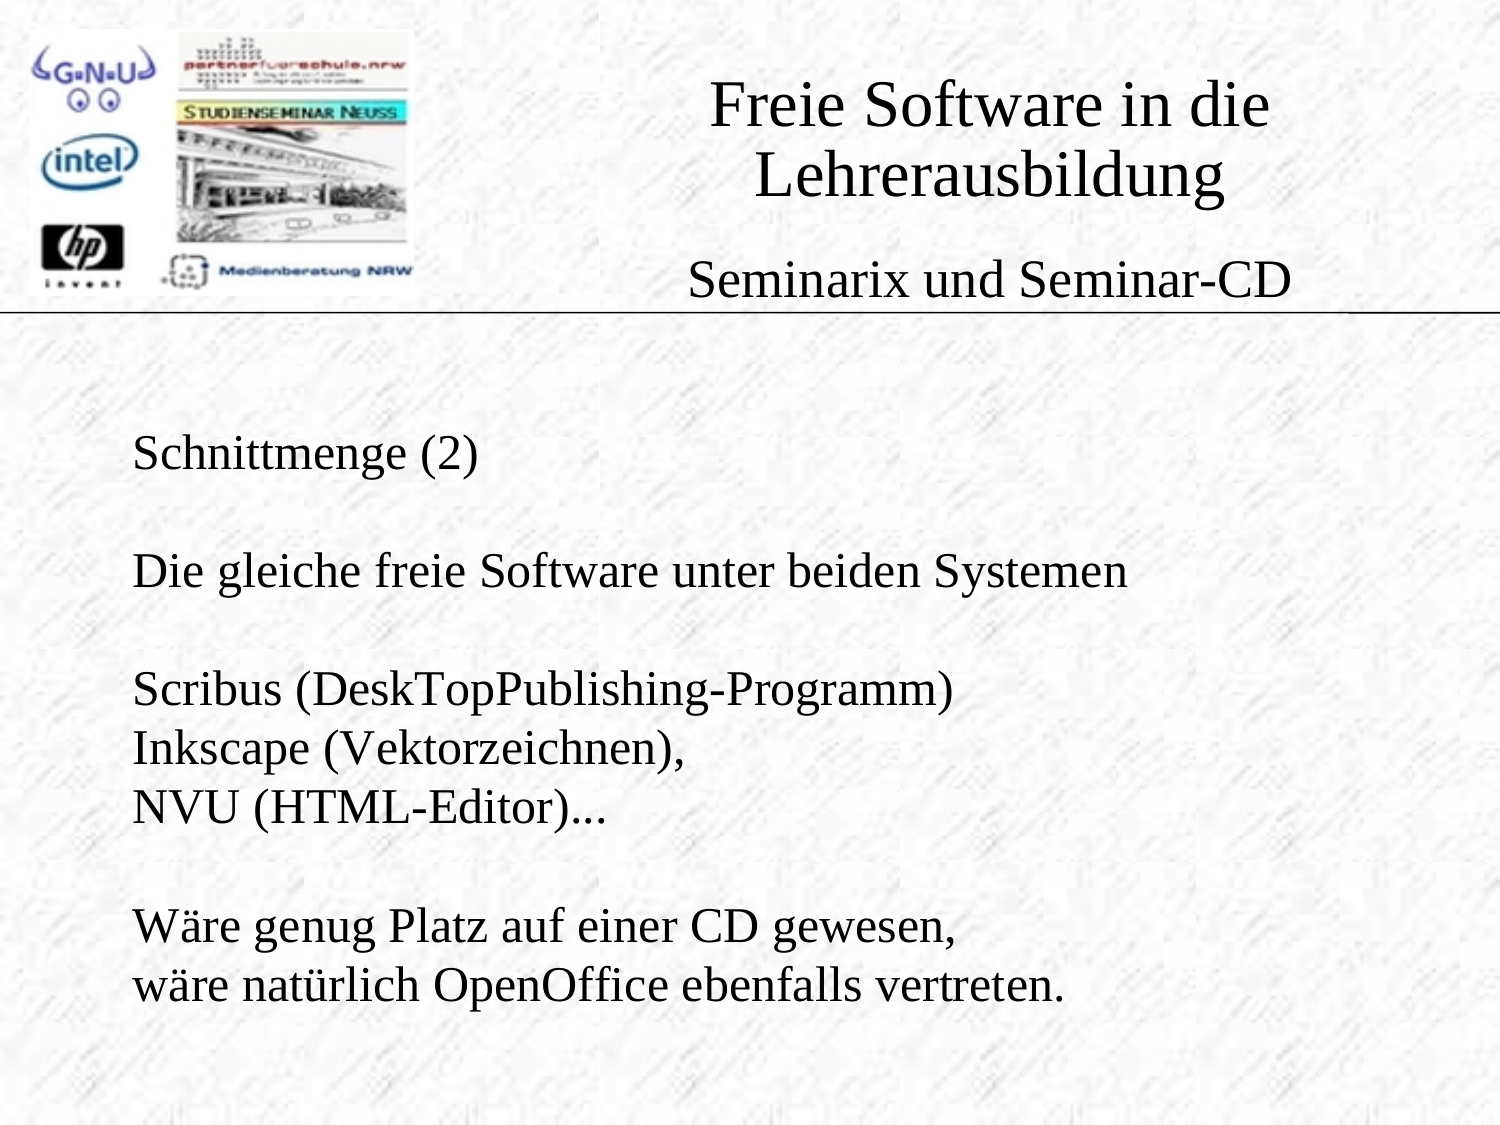

Freie Software in die Lehrerausbildung
Seminarix und Seminar-CD
Schnittmenge (2)
Die gleiche freie Software unter beiden Systemen
Scribus (DeskTopPublishing-Programm)
Inkscape (Vektorzeichnen),
NVU (HTML-Editor)...
Wäre genug Platz auf einer CD gewesen,
wäre natürlich OpenOffice ebenfalls vertreten.